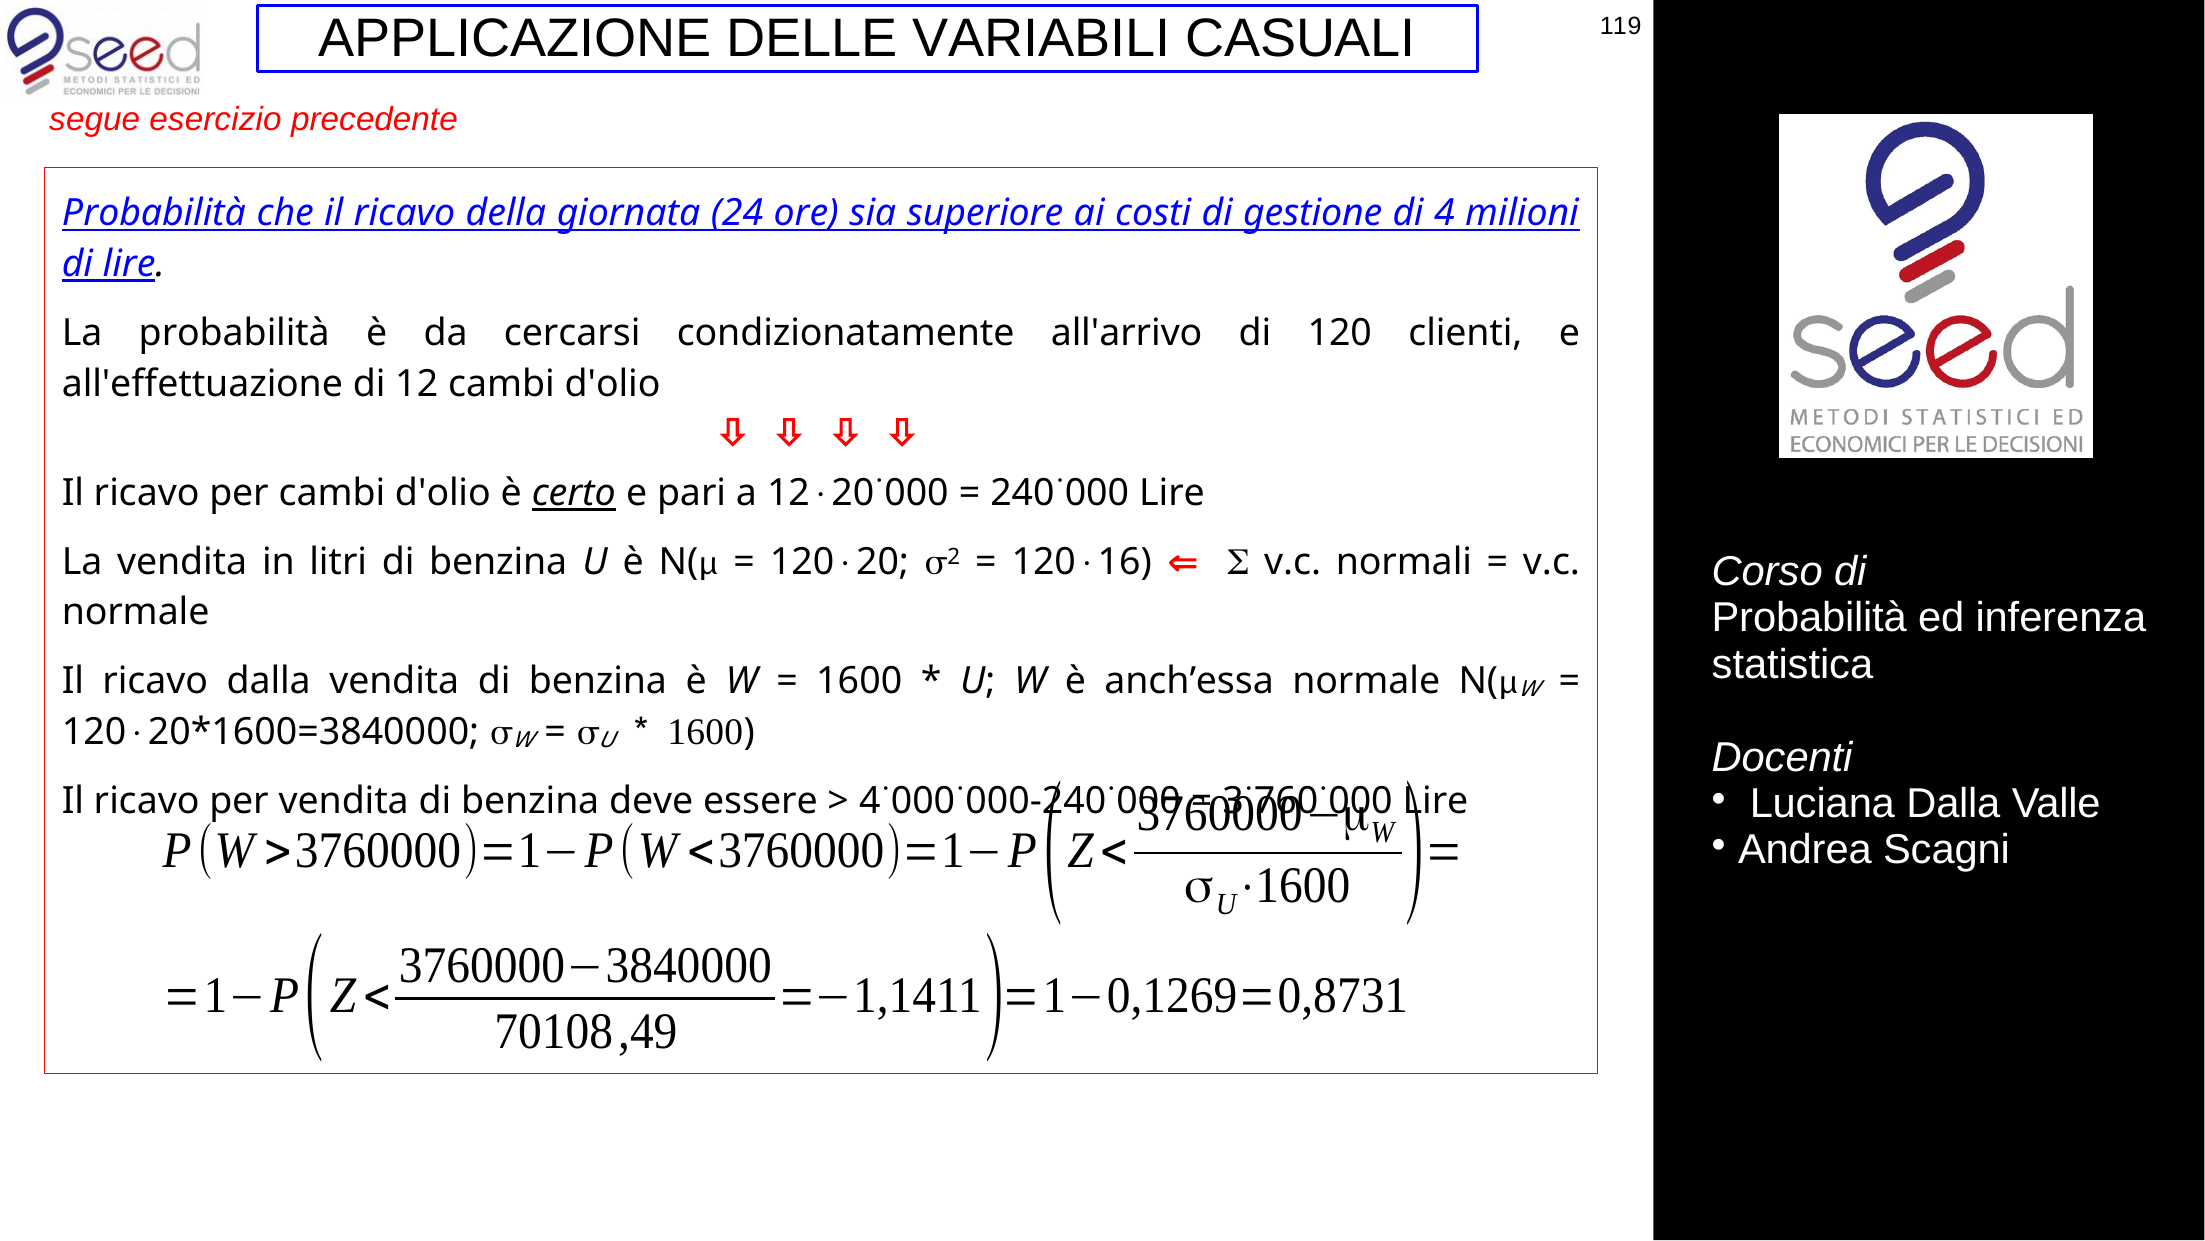

APPLICAZIONE DELLE VARIABILI CASUALI
segue esercizio precedente
Probabilità che il ricavo della giornata (24 ore) sia superiore ai costi di gestione di 4 milioni di lire.
La probabilità è da cercarsi condizionatamente all'arrivo di 120 clienti, e all'effettuazione di 12 cambi d'olio

Il ricavo per cambi d'olio è certo e pari a 12⋅20˙000 = 240˙000 Lire
La vendita in litri di benzina U è N( = 120⋅20; 2 = 120⋅16) ⇐  v.c. normali = v.c. normale
Il ricavo dalla vendita di benzina è W = 1600 * U; W è anch’essa normale N(W = 120⋅20*1600=3840000; W = U * 1600)
Il ricavo per vendita di benzina deve essere > 4˙000˙000-240˙000 = 3˙760˙000 Lire